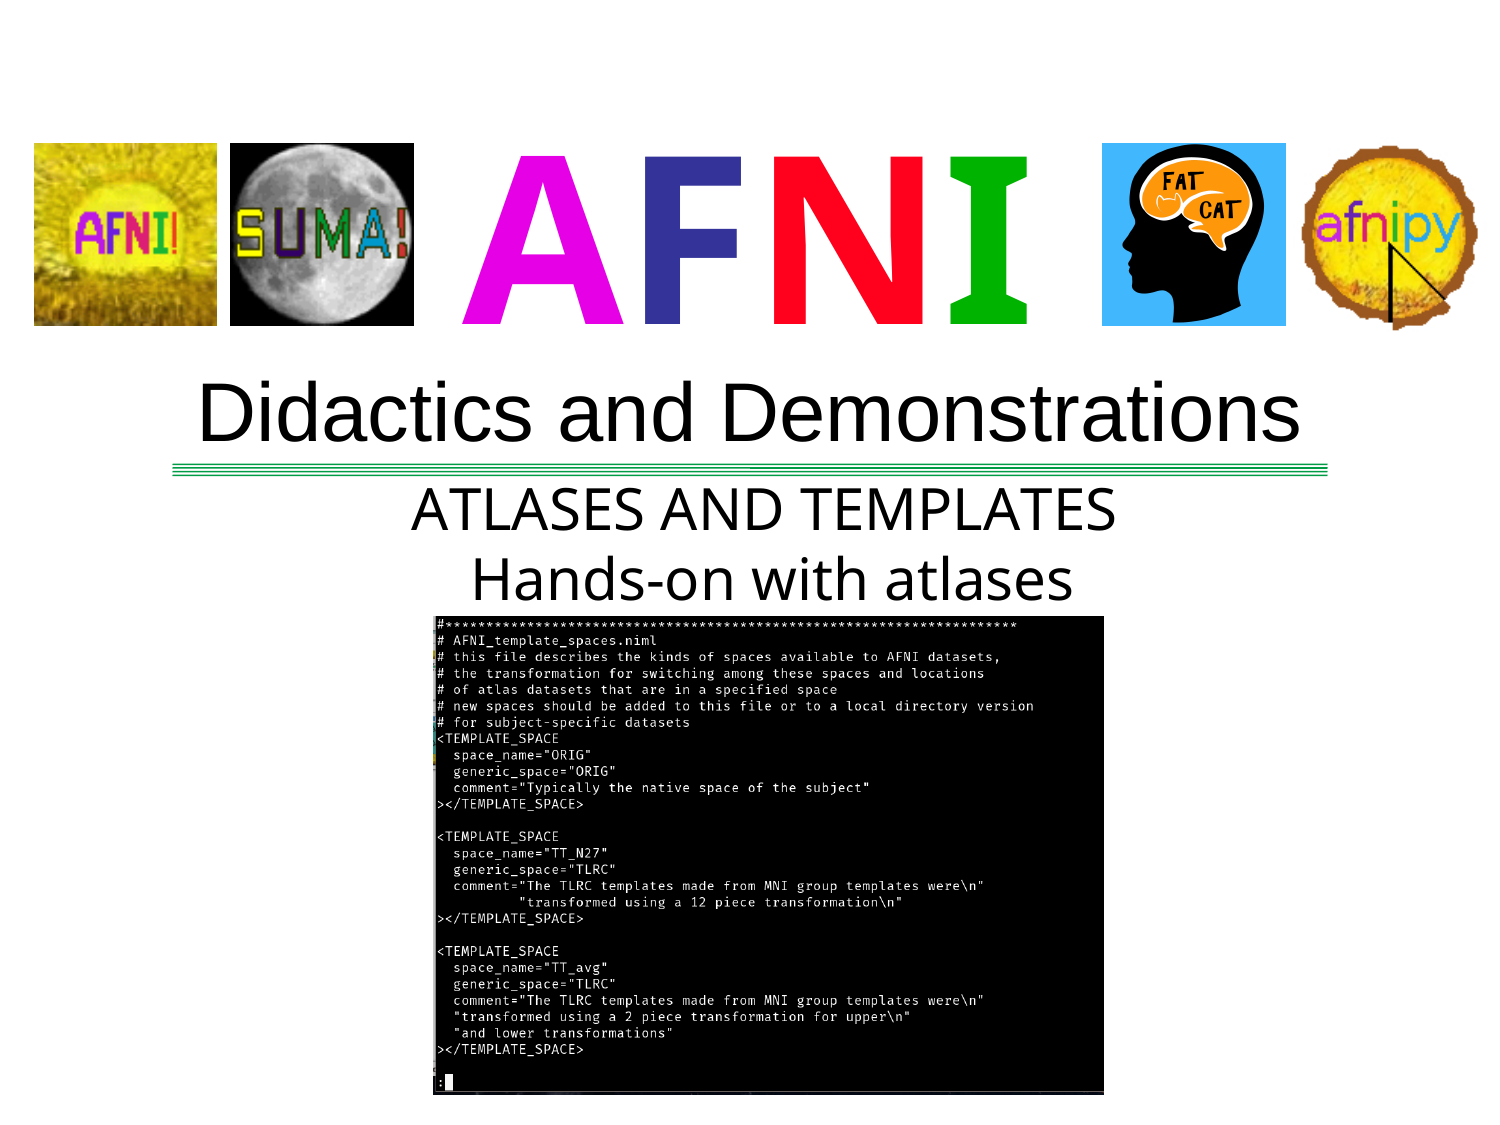

# AFNI
Didactics and Demonstrations
ATLASES AND TEMPLATES
Hands-on with atlases